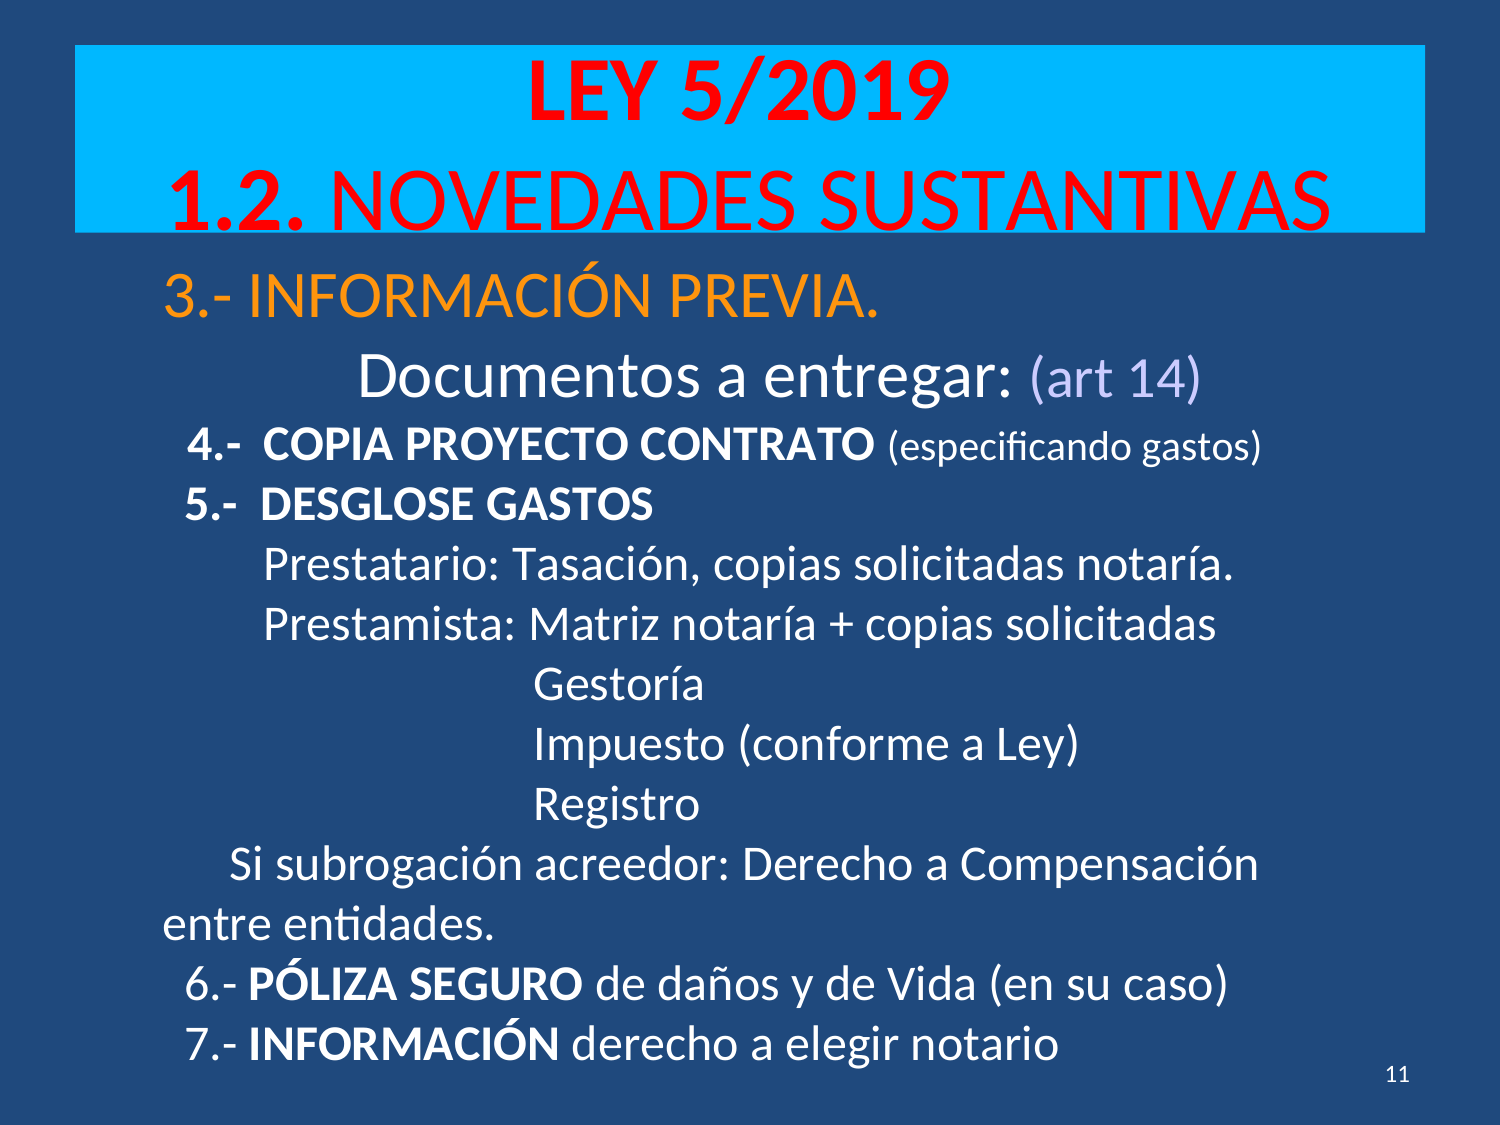

LEY 5/2019
1.2. NOVEDADES SUSTANTIVAS
3.- INFORMACIÓN PREVIA.
 Documentos a entregar: (art 14)
 4.- COPIA PROYECTO CONTRATO (especificando gastos)
 5.- DESGLOSE GASTOS
 Prestatario: Tasación, copias solicitadas notaría.
 Prestamista: Matriz notaría + copias solicitadas
 Gestoría
 Impuesto (conforme a Ley)
 Registro
 Si subrogación acreedor: Derecho a Compensación entre entidades.
 6.- PÓLIZA SEGURO de daños y de Vida (en su caso)
 7.- INFORMACIÓN derecho a elegir notario